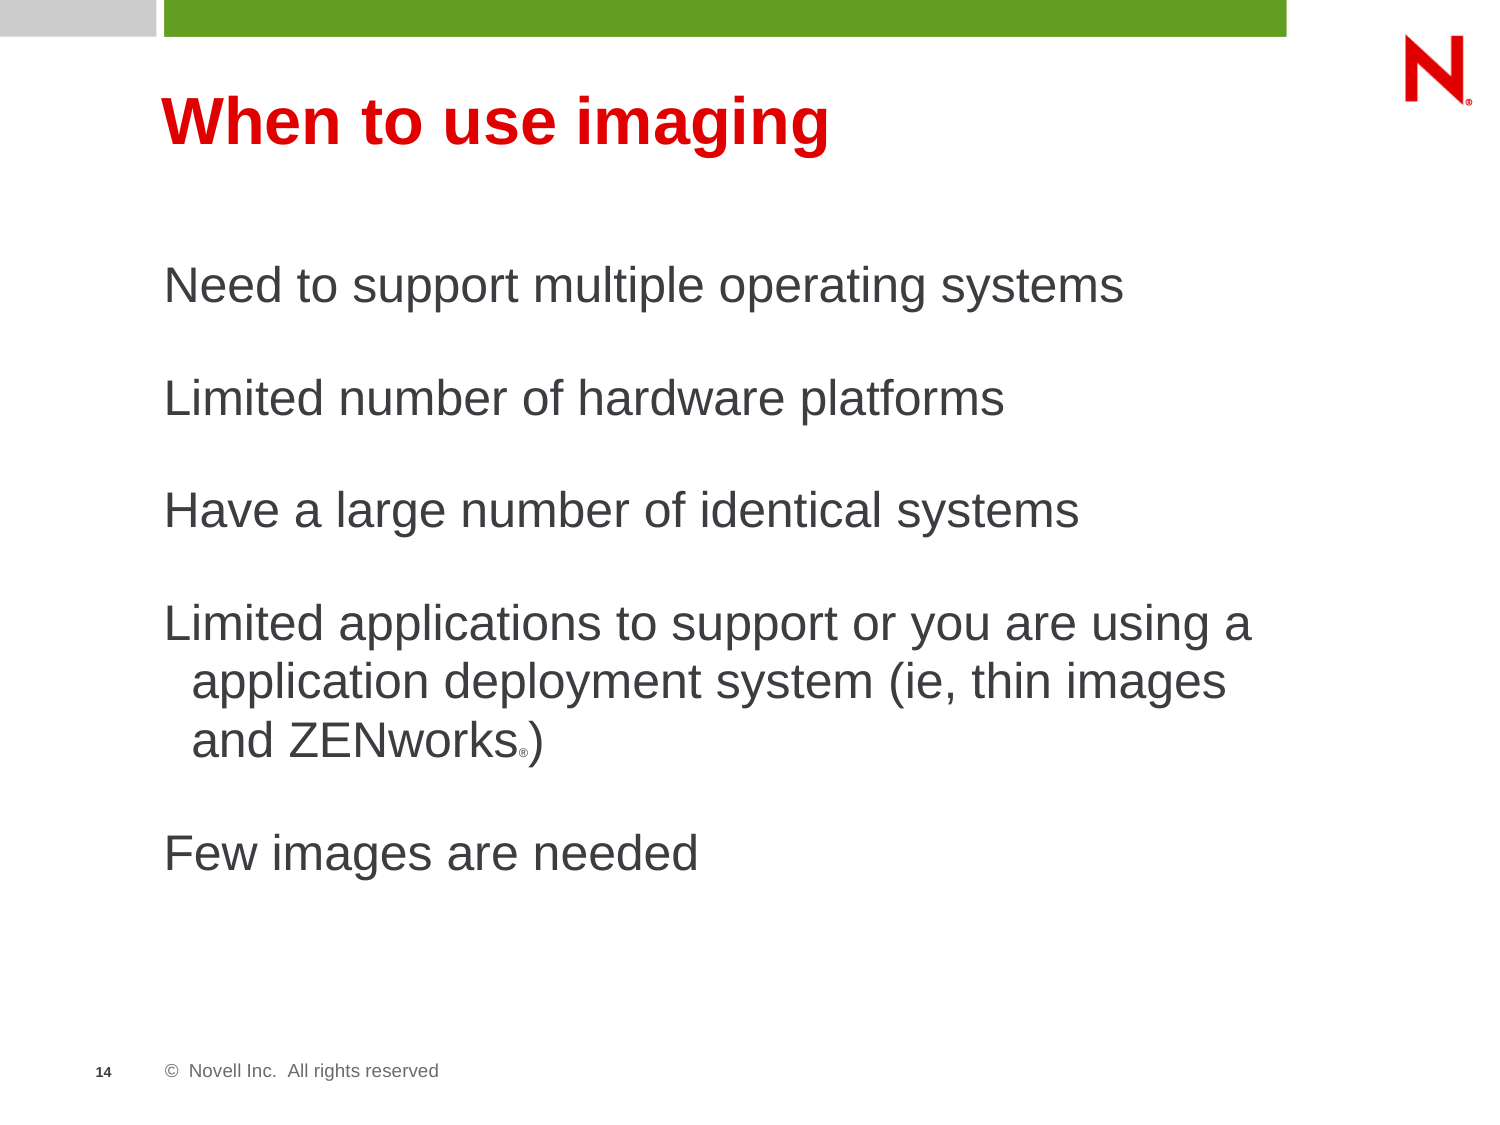

# When to use imaging
Need to support multiple operating systems
Limited number of hardware platforms
Have a large number of identical systems
Limited applications to support or you are using a application deployment system (ie, thin images and ZENworks®)
Few images are needed